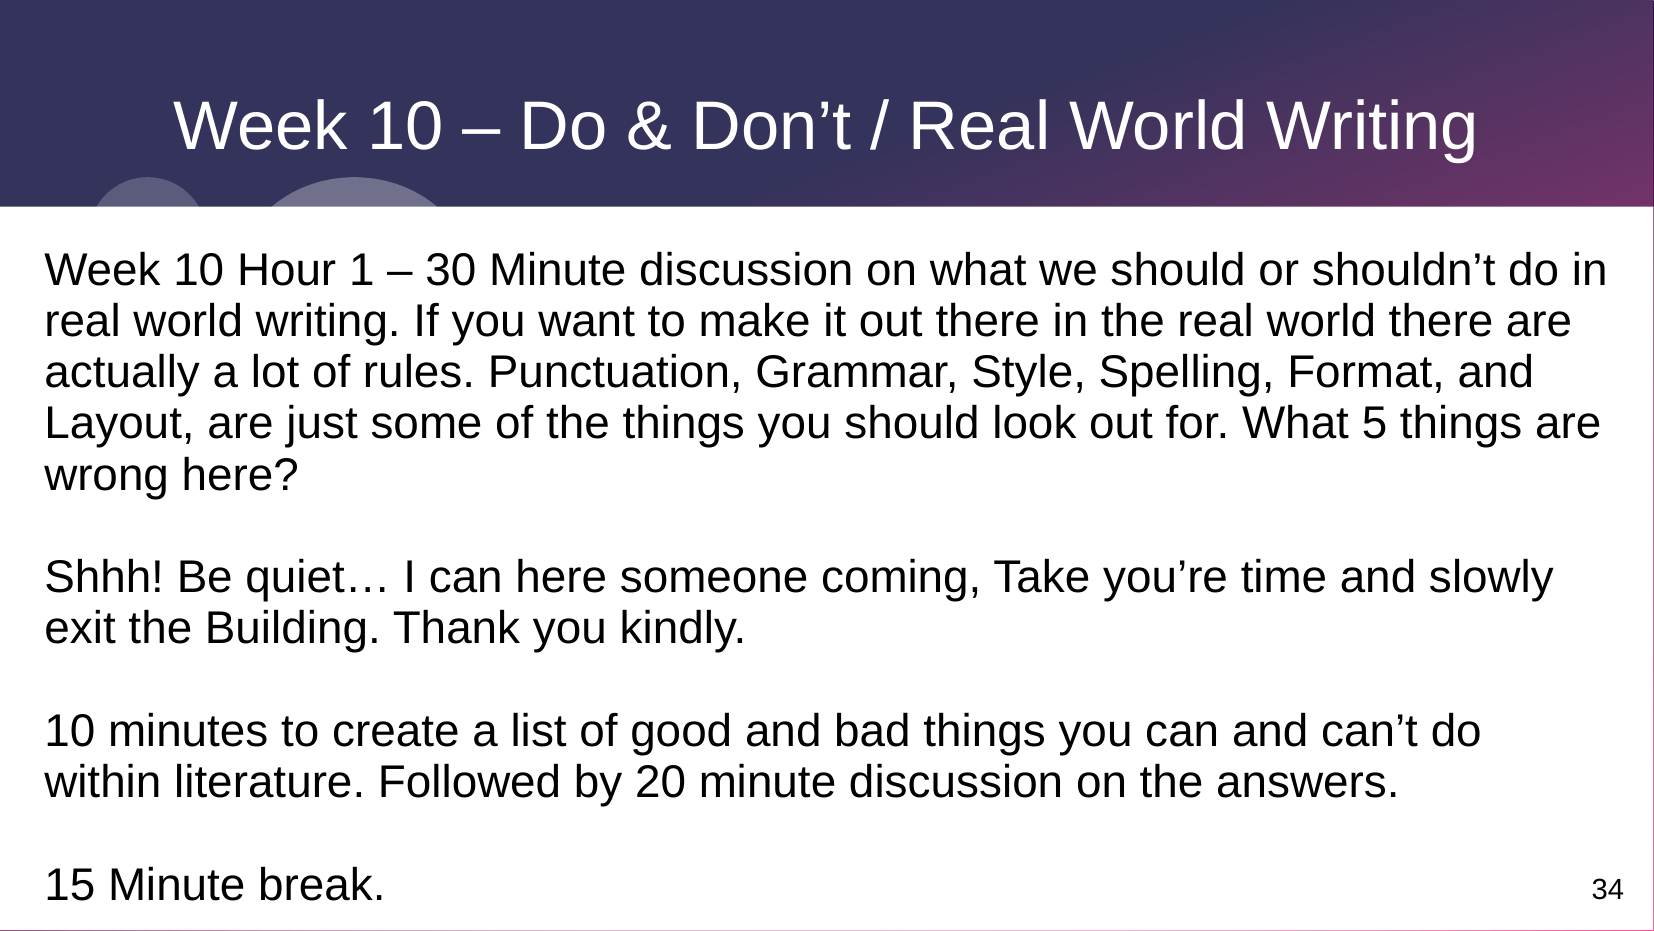

# Week 10 – Do & Don’t / Real World Writing
Week 10 Hour 1 – 30 Minute discussion on what we should or shouldn’t do in real world writing. If you want to make it out there in the real world there are actually a lot of rules. Punctuation, Grammar, Style, Spelling, Format, and Layout, are just some of the things you should look out for. What 5 things are wrong here?
Shhh! Be quiet… I can here someone coming, Take you’re time and slowly exit the Building. Thank you kindly.
10 minutes to create a list of good and bad things you can and can’t do within literature. Followed by 20 minute discussion on the answers.
15 Minute break.
34